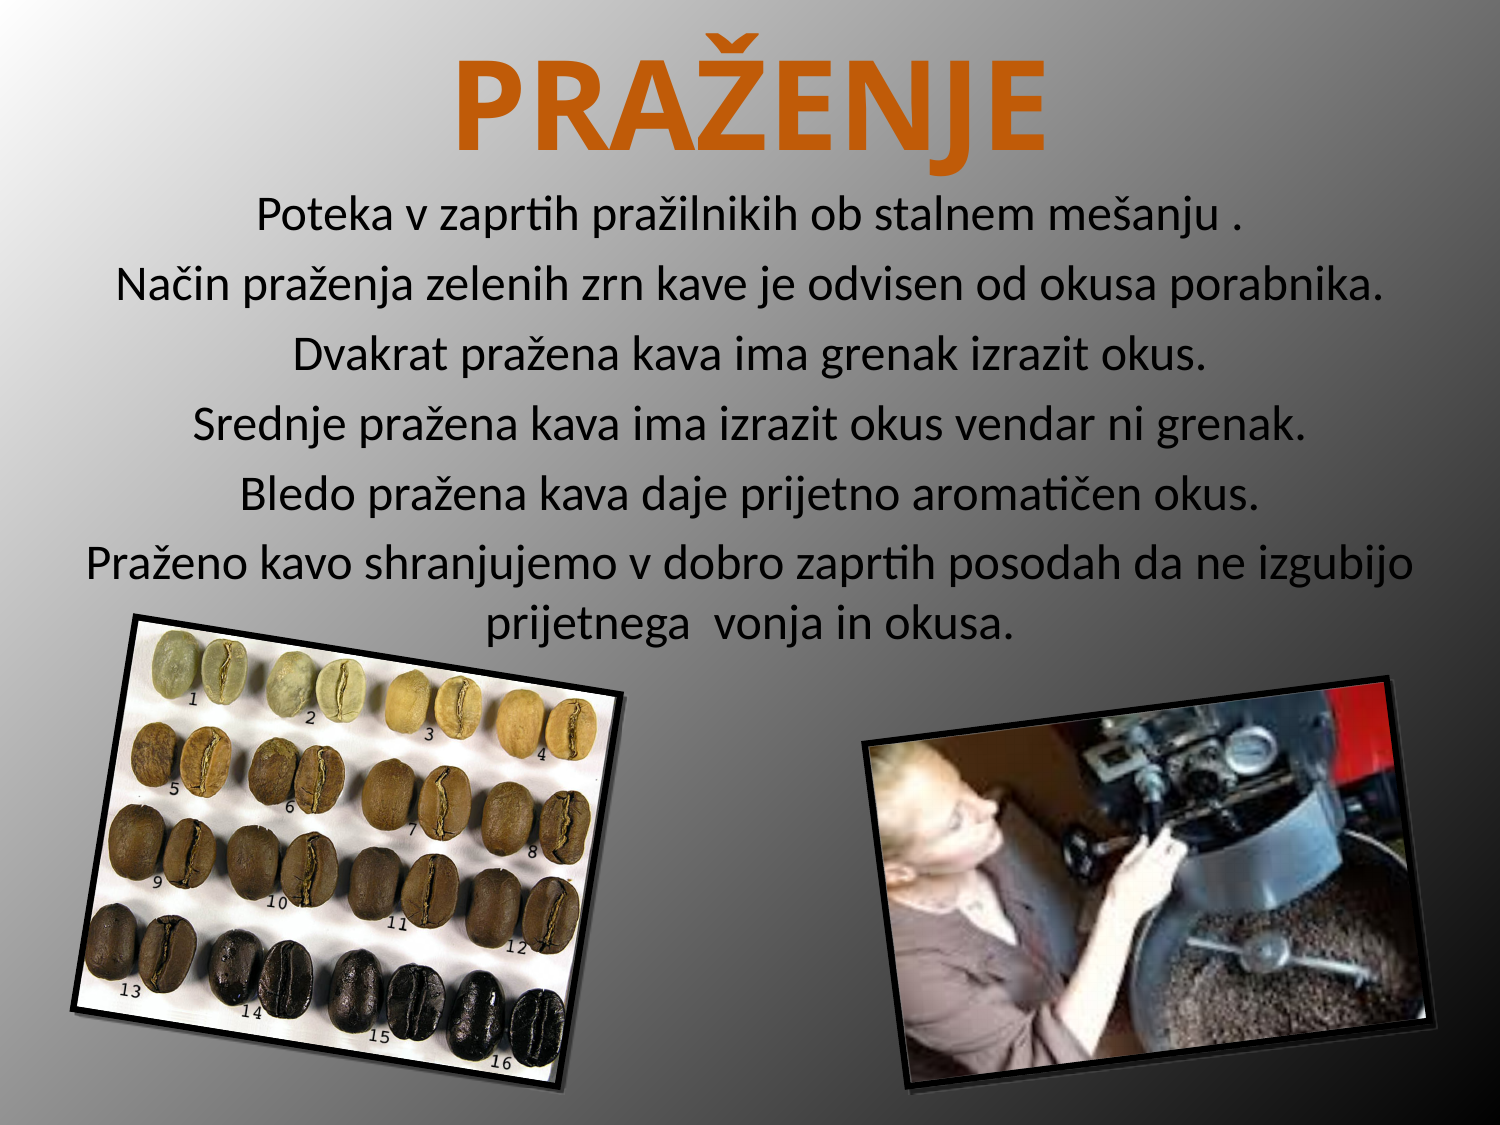

# PRAŽENJE
Poteka v zaprtih pražilnikih ob stalnem mešanju .
Način praženja zelenih zrn kave je odvisen od okusa porabnika.
Dvakrat pražena kava ima grenak izrazit okus.
Srednje pražena kava ima izrazit okus vendar ni grenak.
Bledo pražena kava daje prijetno aromatičen okus.
Praženo kavo shranjujemo v dobro zaprtih posodah da ne izgubijo prijetnega vonja in okusa.